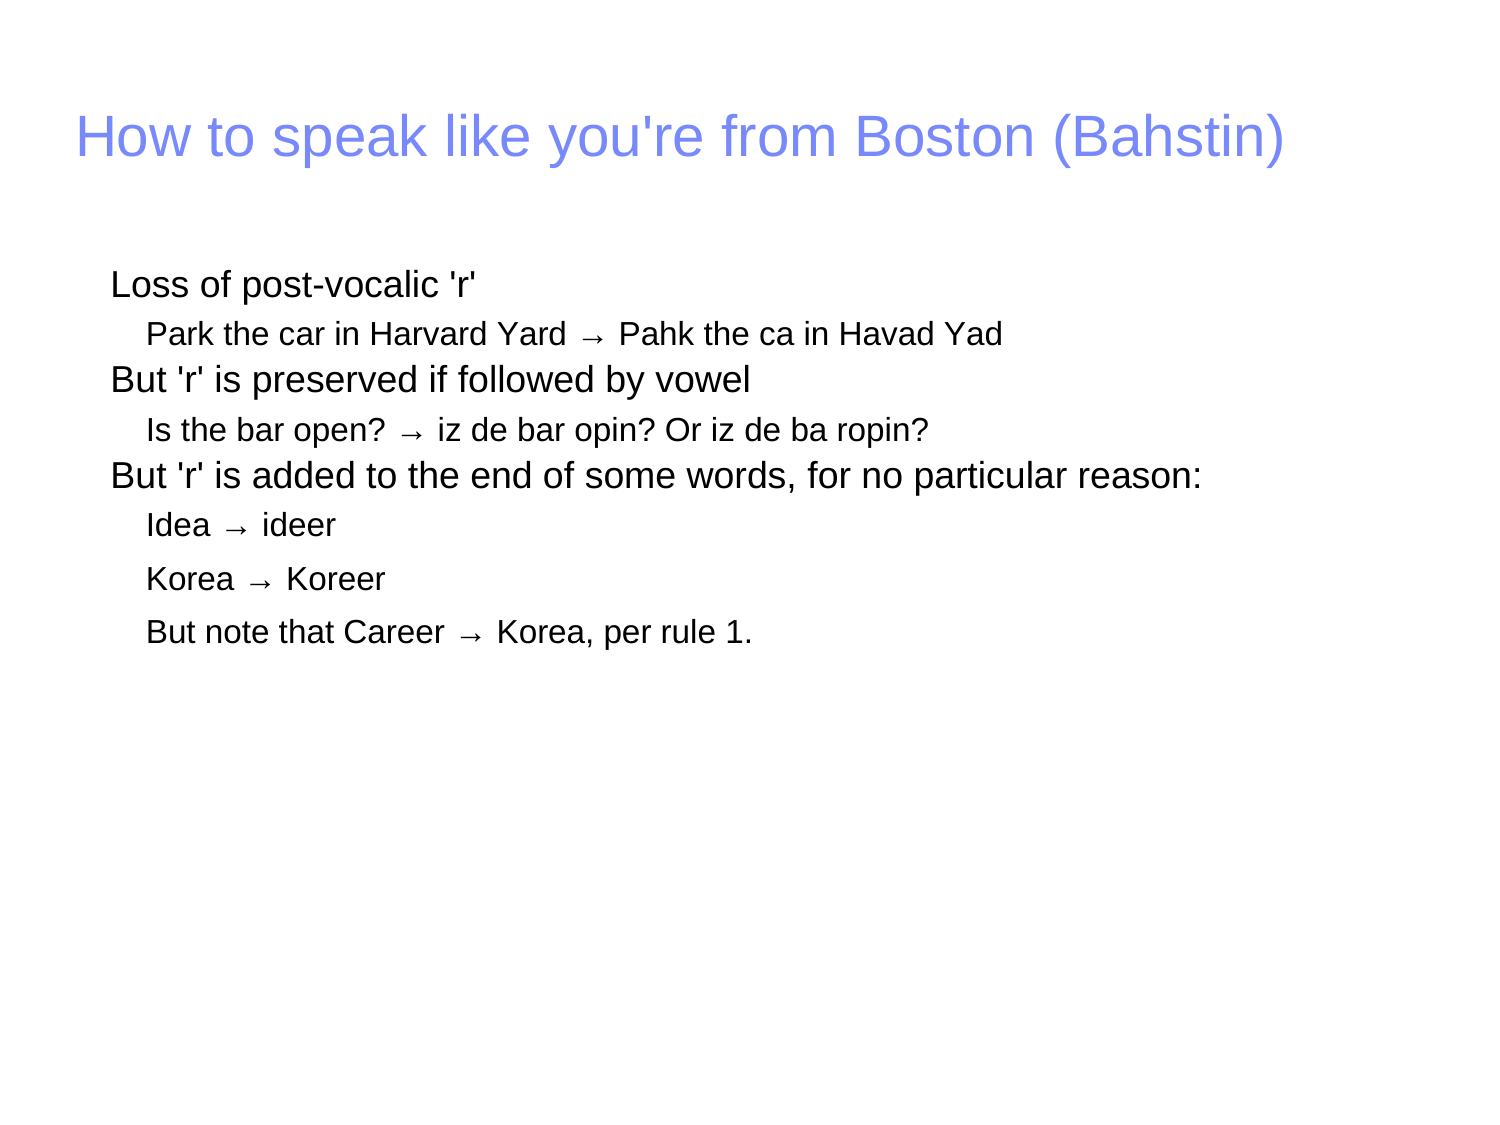

# How to speak like you're from Boston (Bahstin)
Loss of post-vocalic 'r'
Park the car in Harvard Yard → Pahk the ca in Havad Yad
But 'r' is preserved if followed by vowel
Is the bar open? → iz de bar opin? Or iz de ba ropin?
But 'r' is added to the end of some words, for no particular reason:
Idea → ideer
Korea → Koreer
But note that Career → Korea, per rule 1.